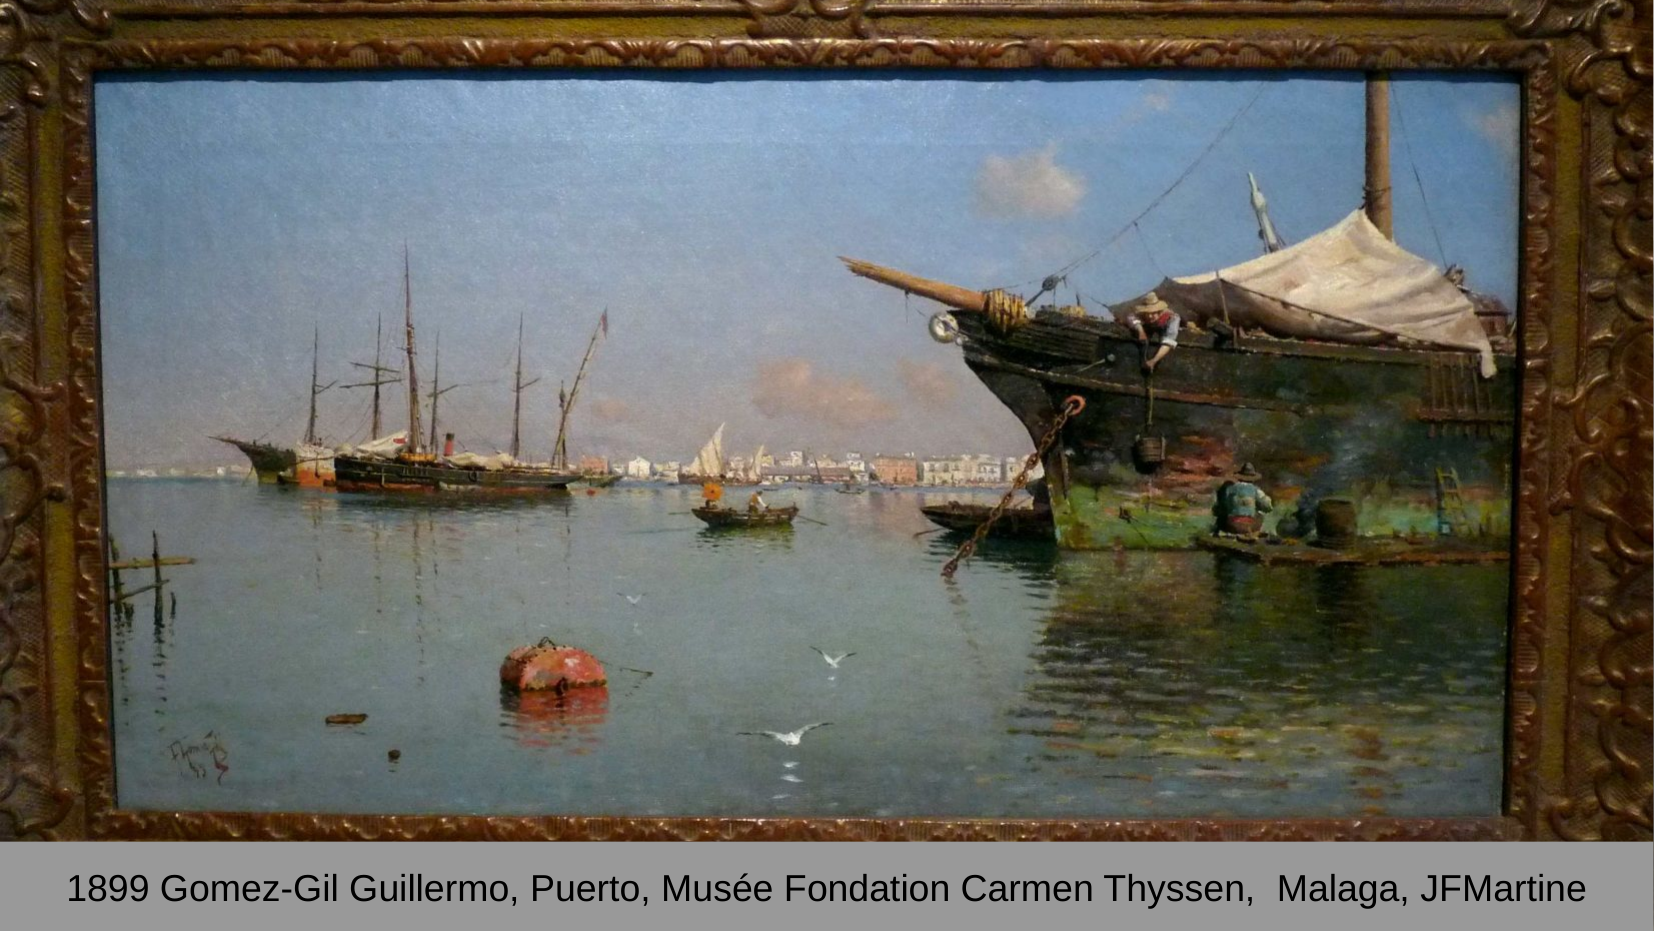

1899 Gomez-Gil Guillermo, Puerto, Musée Fondation Carmen Thyssen, Malaga, JFMartine